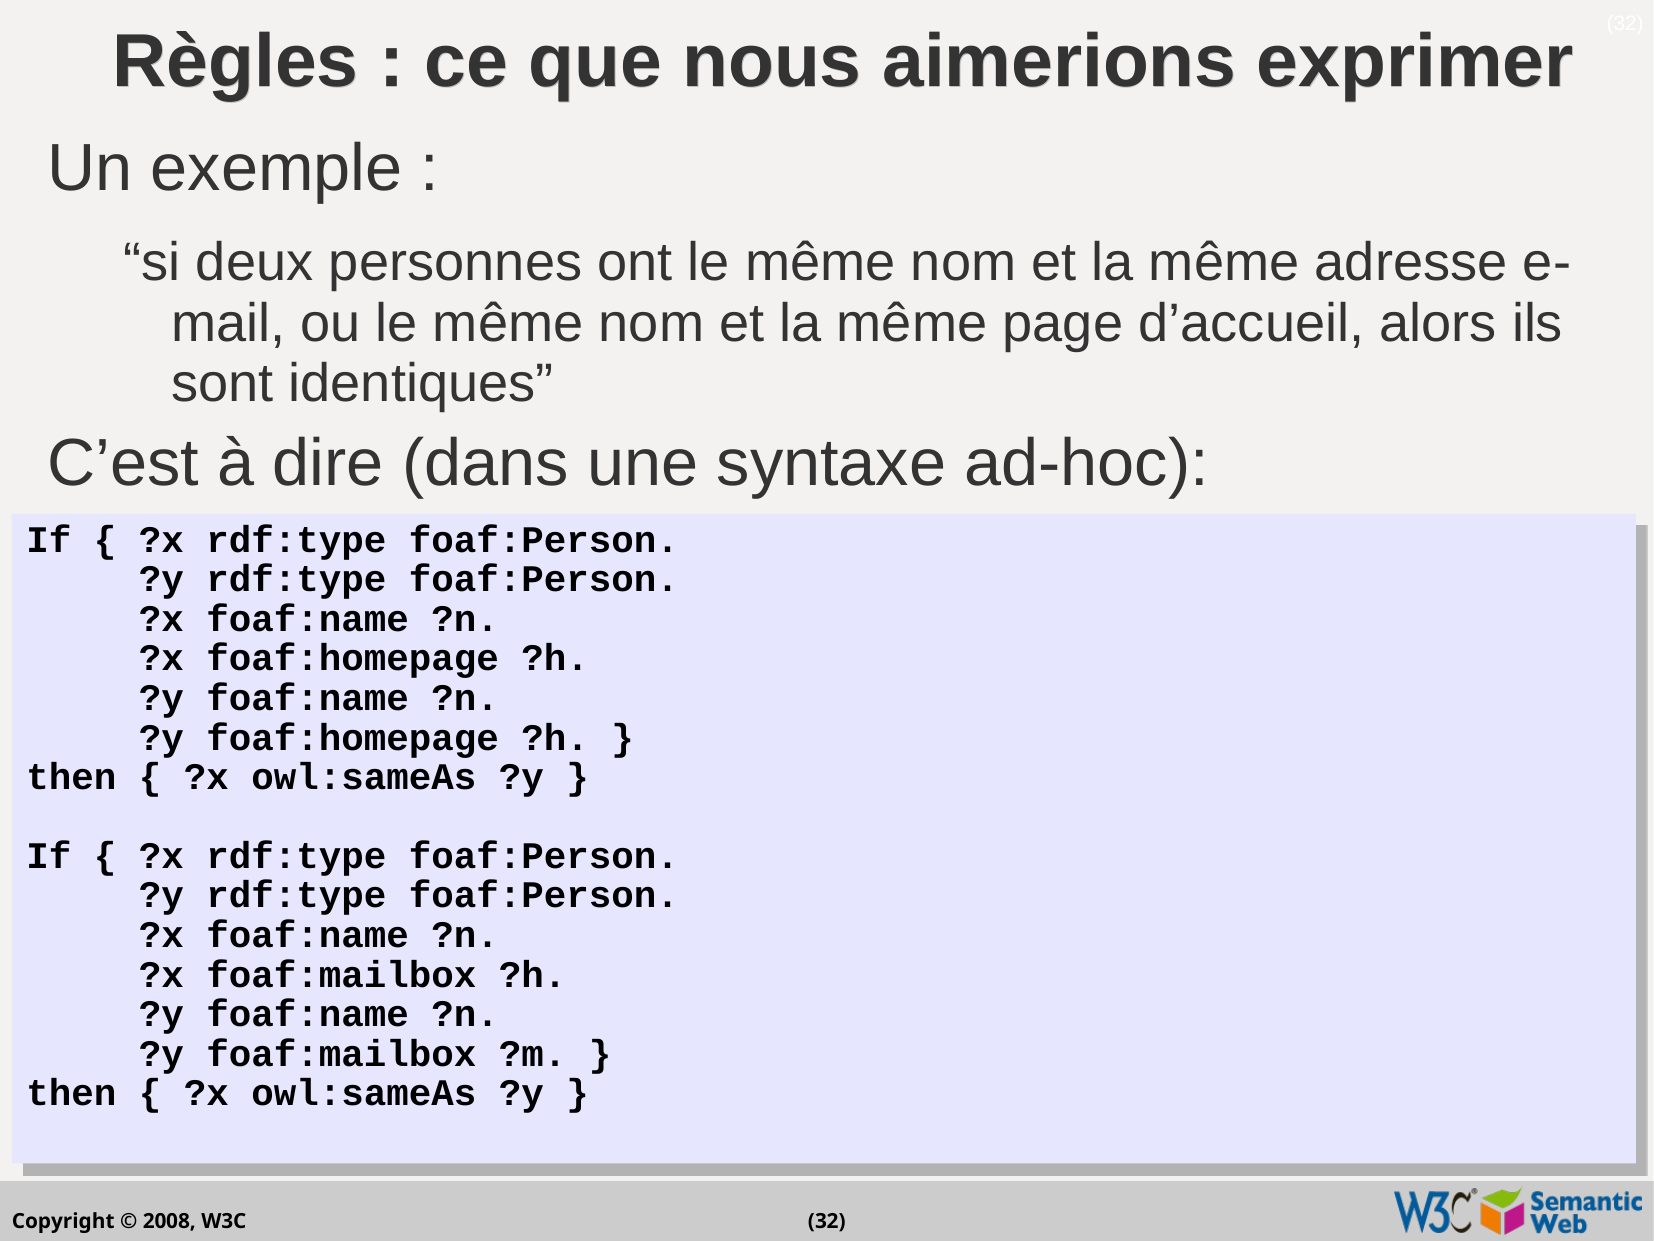

# Règles : ce que nous aimerions exprimer
Un exemple :
“si deux personnes ont le même nom et la même adresse e-mail, ou le même nom et la même page d’accueil, alors ils sont identiques”
C’est à dire (dans une syntaxe ad-hoc):
If { ?x rdf:type foaf:Person.
 ?y rdf:type foaf:Person.
 ?x foaf:name ?n.
 ?x foaf:homepage ?h.
 ?y foaf:name ?n.
 ?y foaf:homepage ?h. }
then { ?x owl:sameAs ?y }
If { ?x rdf:type foaf:Person.
 ?y rdf:type foaf:Person.
 ?x foaf:name ?n.
 ?x foaf:mailbox ?h.
 ?y foaf:name ?n.
 ?y foaf:mailbox ?m. }
then { ?x owl:sameAs ?y }